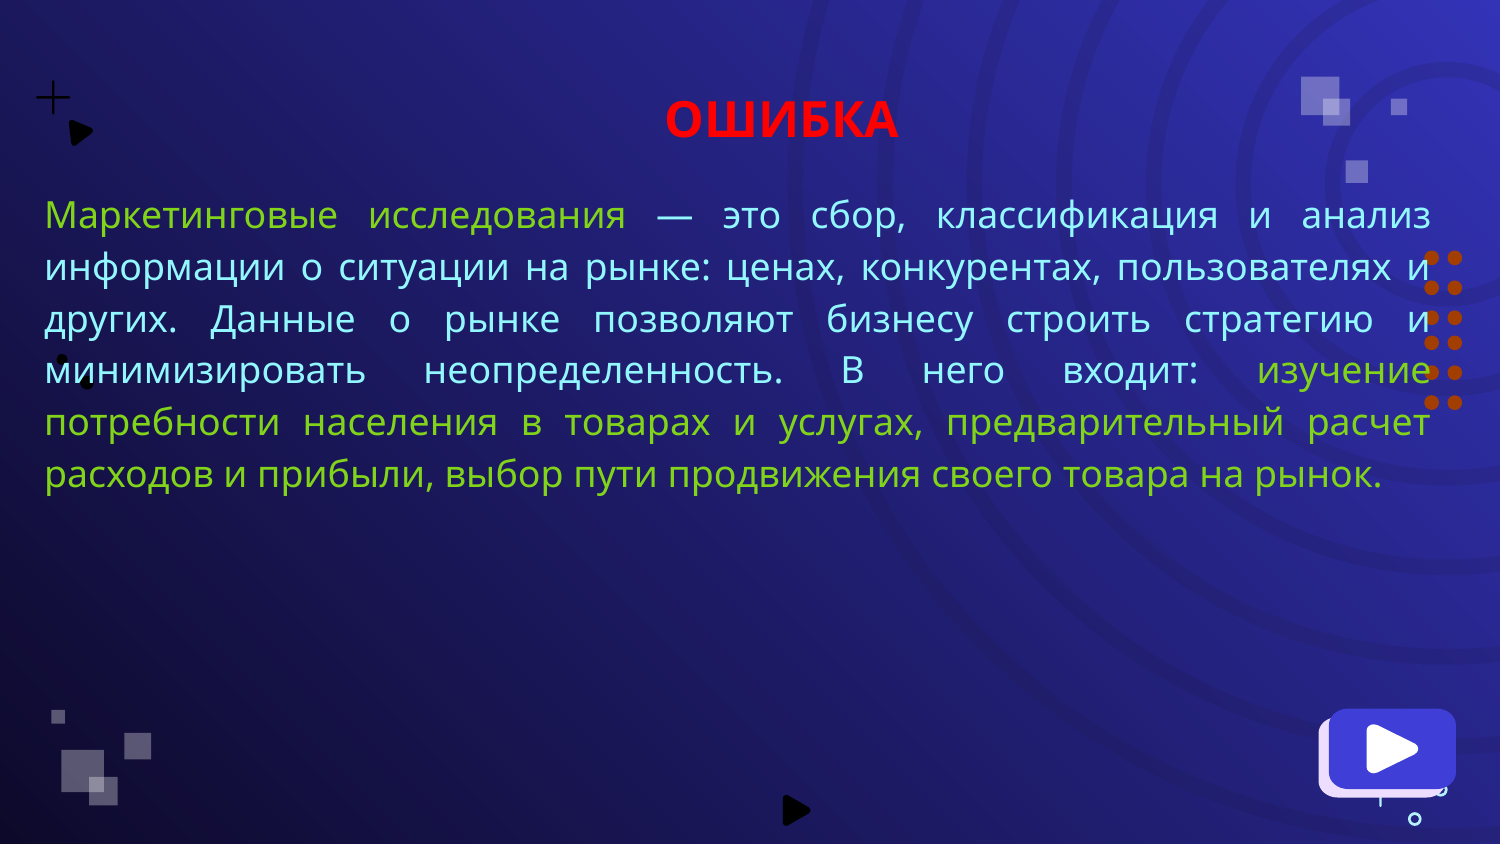

# ОШИБКА
Маркетинговые исследования — это сбор, классификация и анализ информации о ситуации на рынке: ценах, конкурентах, пользователях и других. Данные о рынке позволяют бизнесу строить стратегию и минимизировать неопределенность. В него входит: изучение потребности населения в товарах и услугах, предварительный расчет расходов и прибыли, выбор пути продвижения своего товара на рынок.